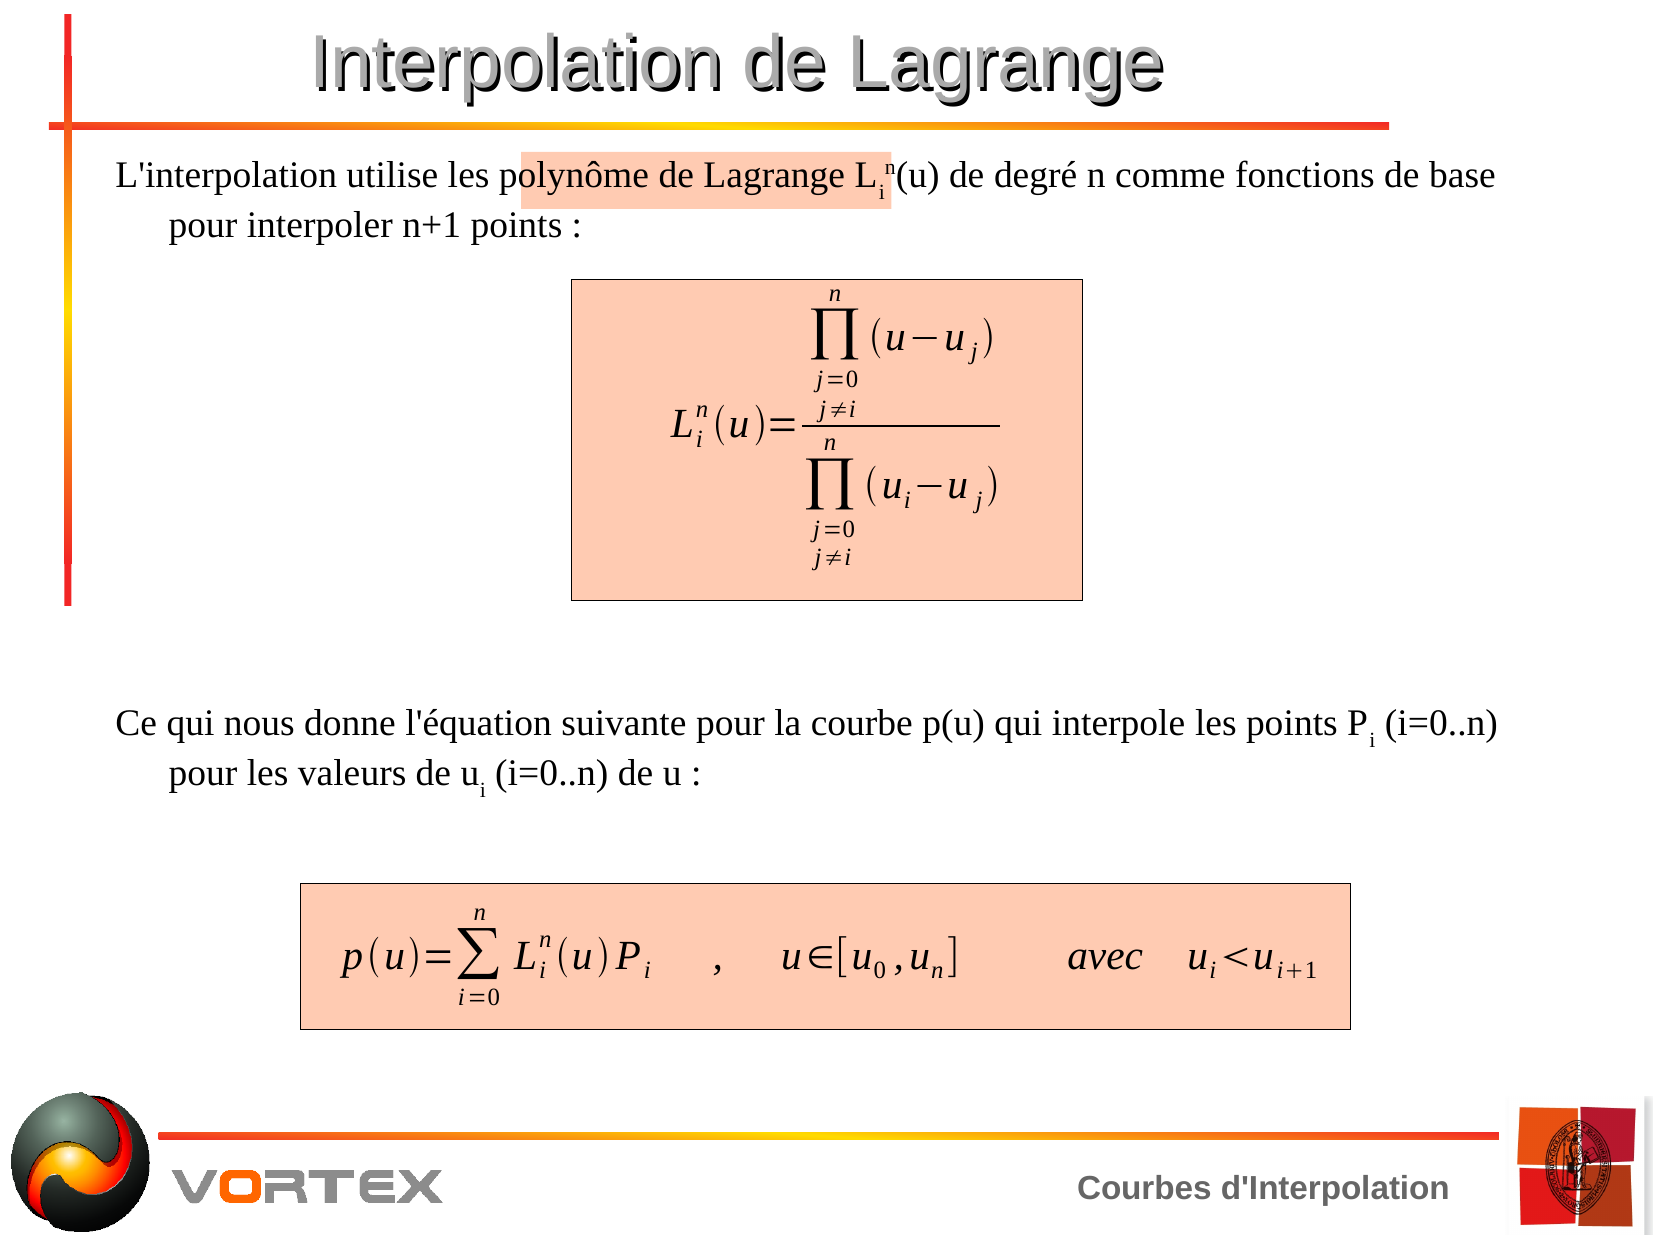

# Interpolation de Lagrange
L'interpolation utilise les polynôme de Lagrange Lin(u) de degré n comme fonctions de base pour interpoler n+1 points :
Ce qui nous donne l'équation suivante pour la courbe p(u) qui interpole les points Pi (i=0..n) pour les valeurs de ui (i=0..n) de u :